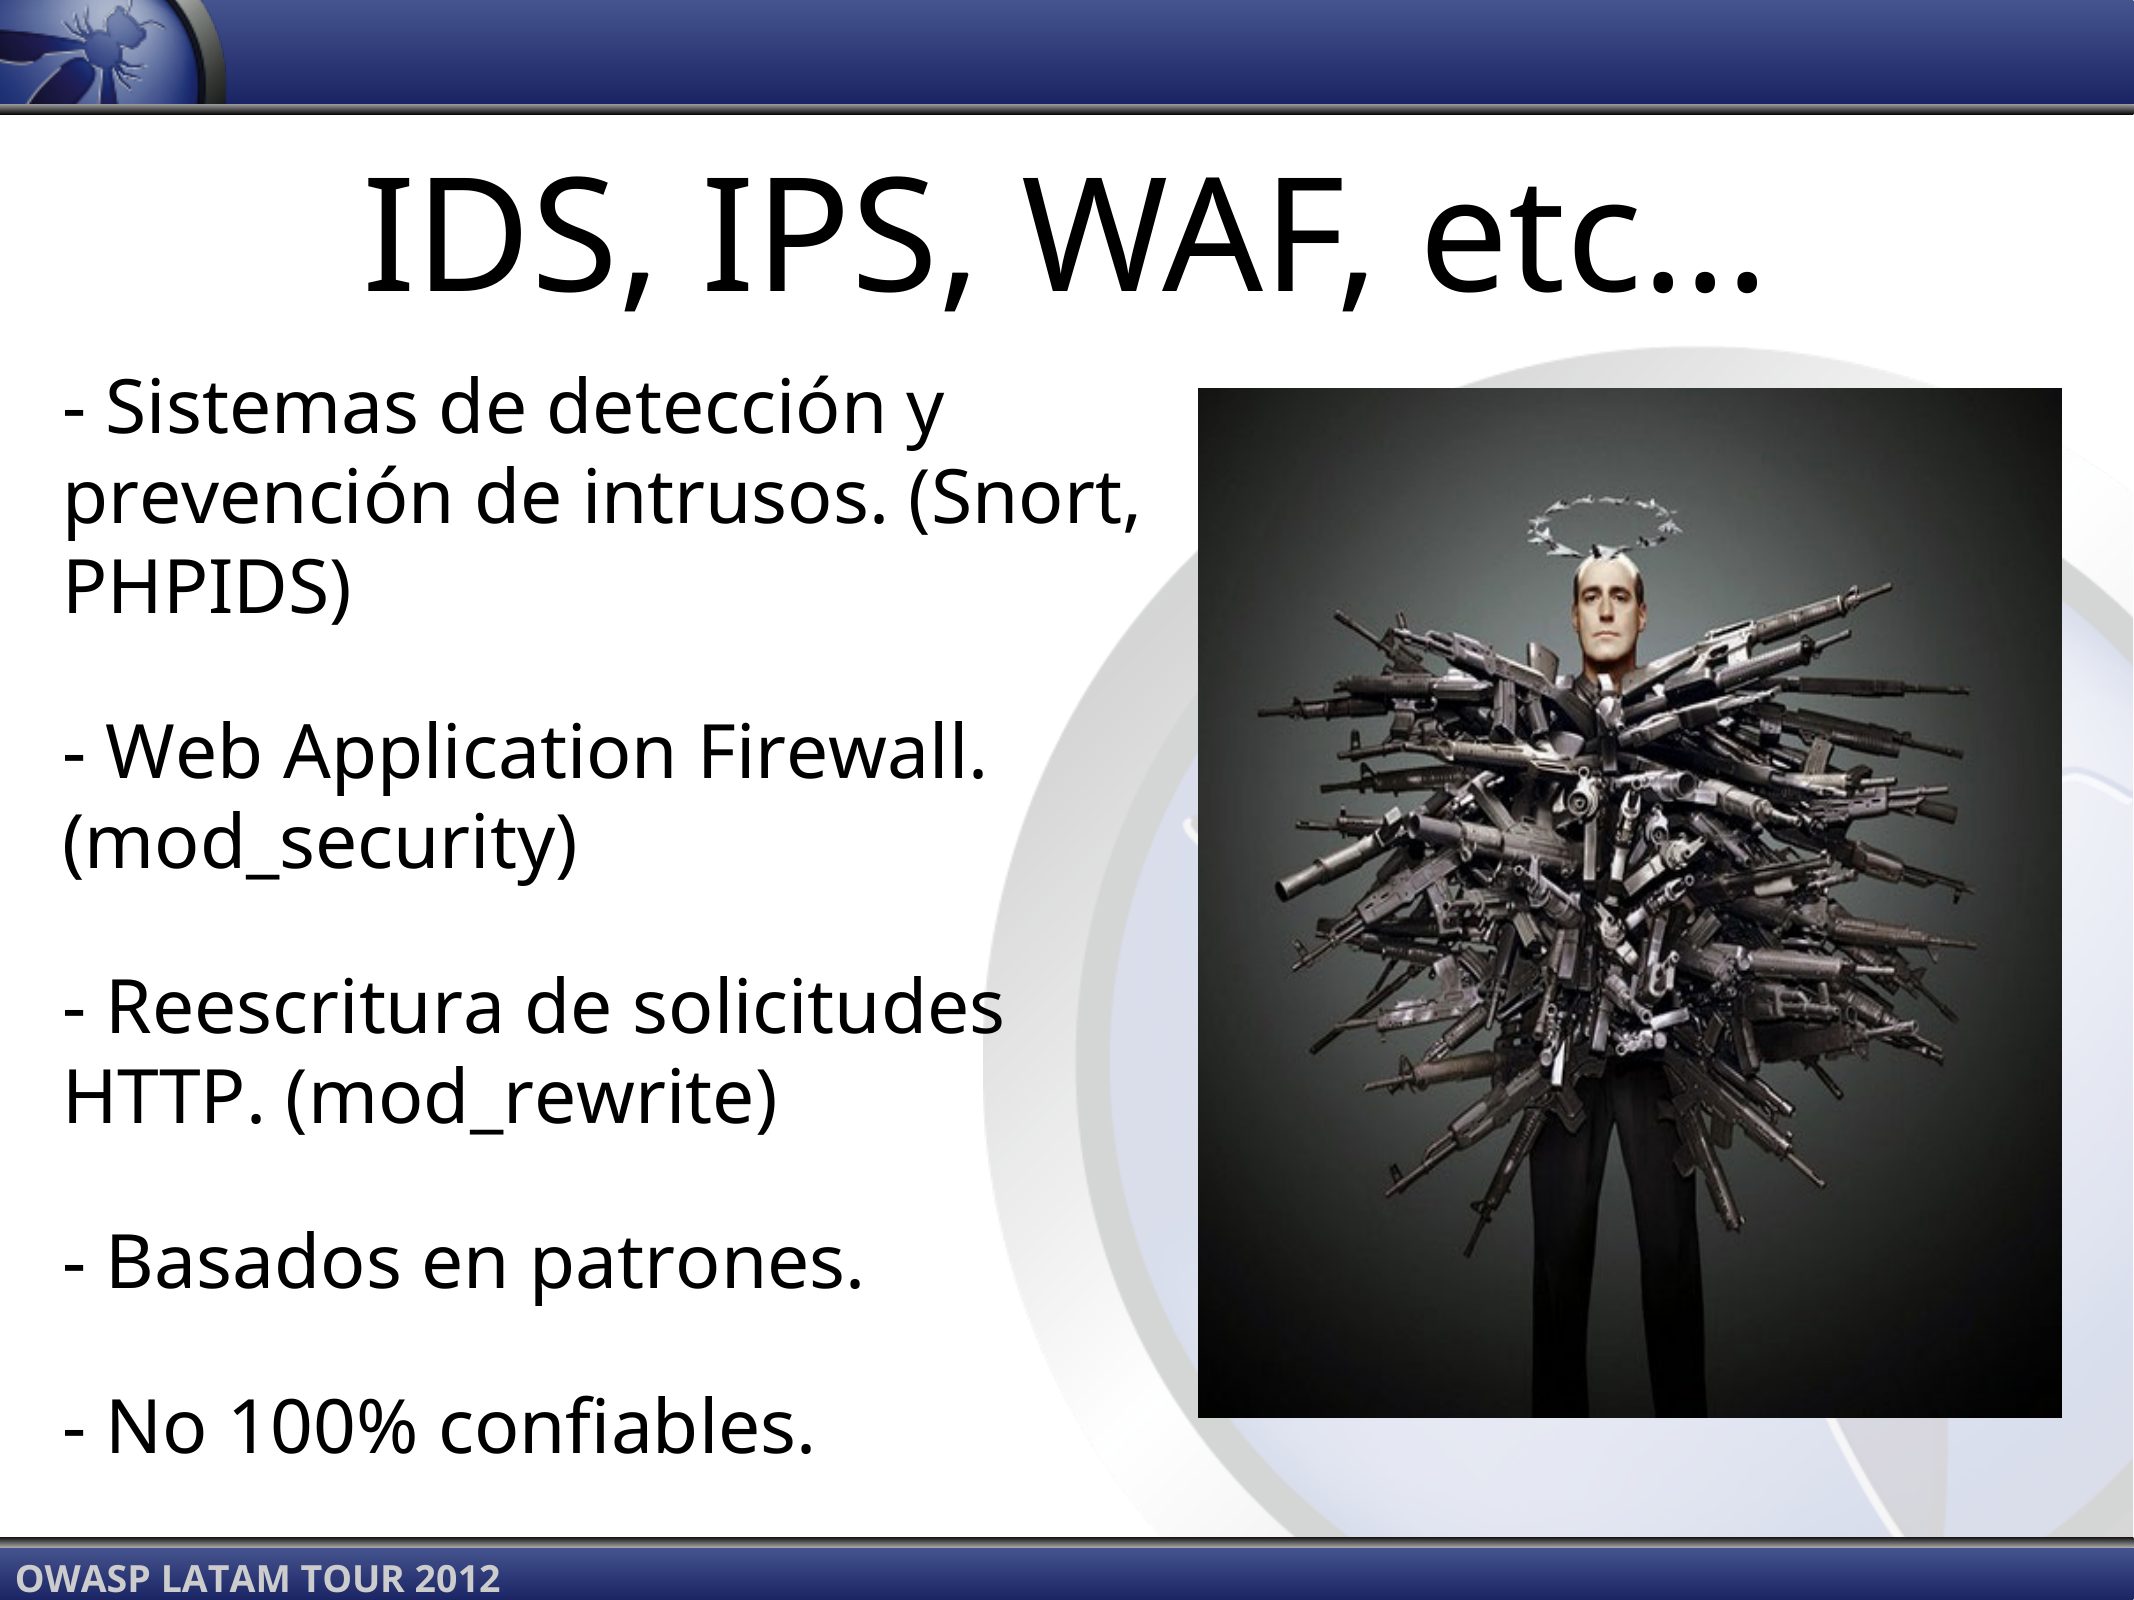

# IDS, IPS, WAF, etc...
- Sistemas de detección y prevención de intrusos. (Snort, PHPIDS)
- Web Application Firewall.
(mod_security)
- Reescritura de solicitudes HTTP. (mod_rewrite)
- Basados en patrones.
- No 100% confiables.